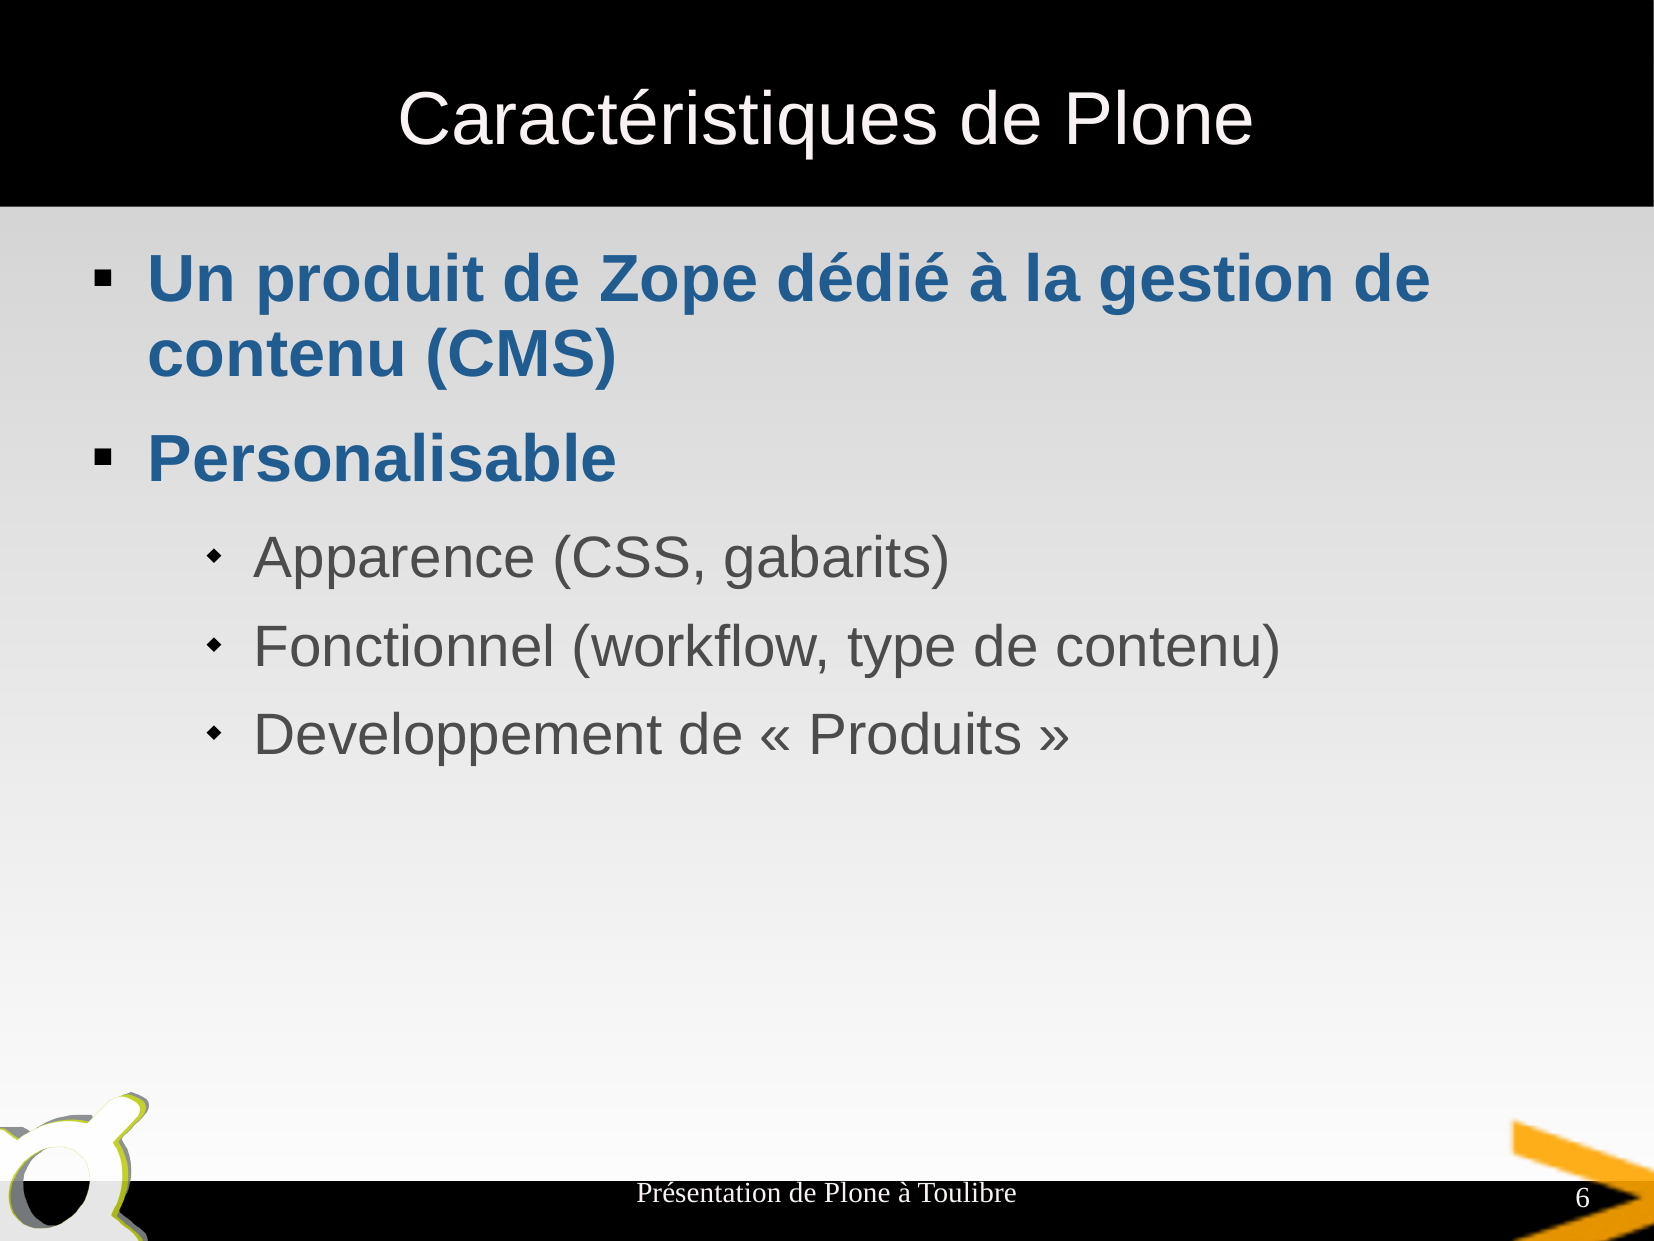

# Caractéristiques de Plone
Un produit de Zope dédié à la gestion de contenu (CMS)
Personalisable
Apparence (CSS, gabarits)
Fonctionnel (workflow, type de contenu)
Developpement de « Produits »
Présentation de Plone à Toulibre
6